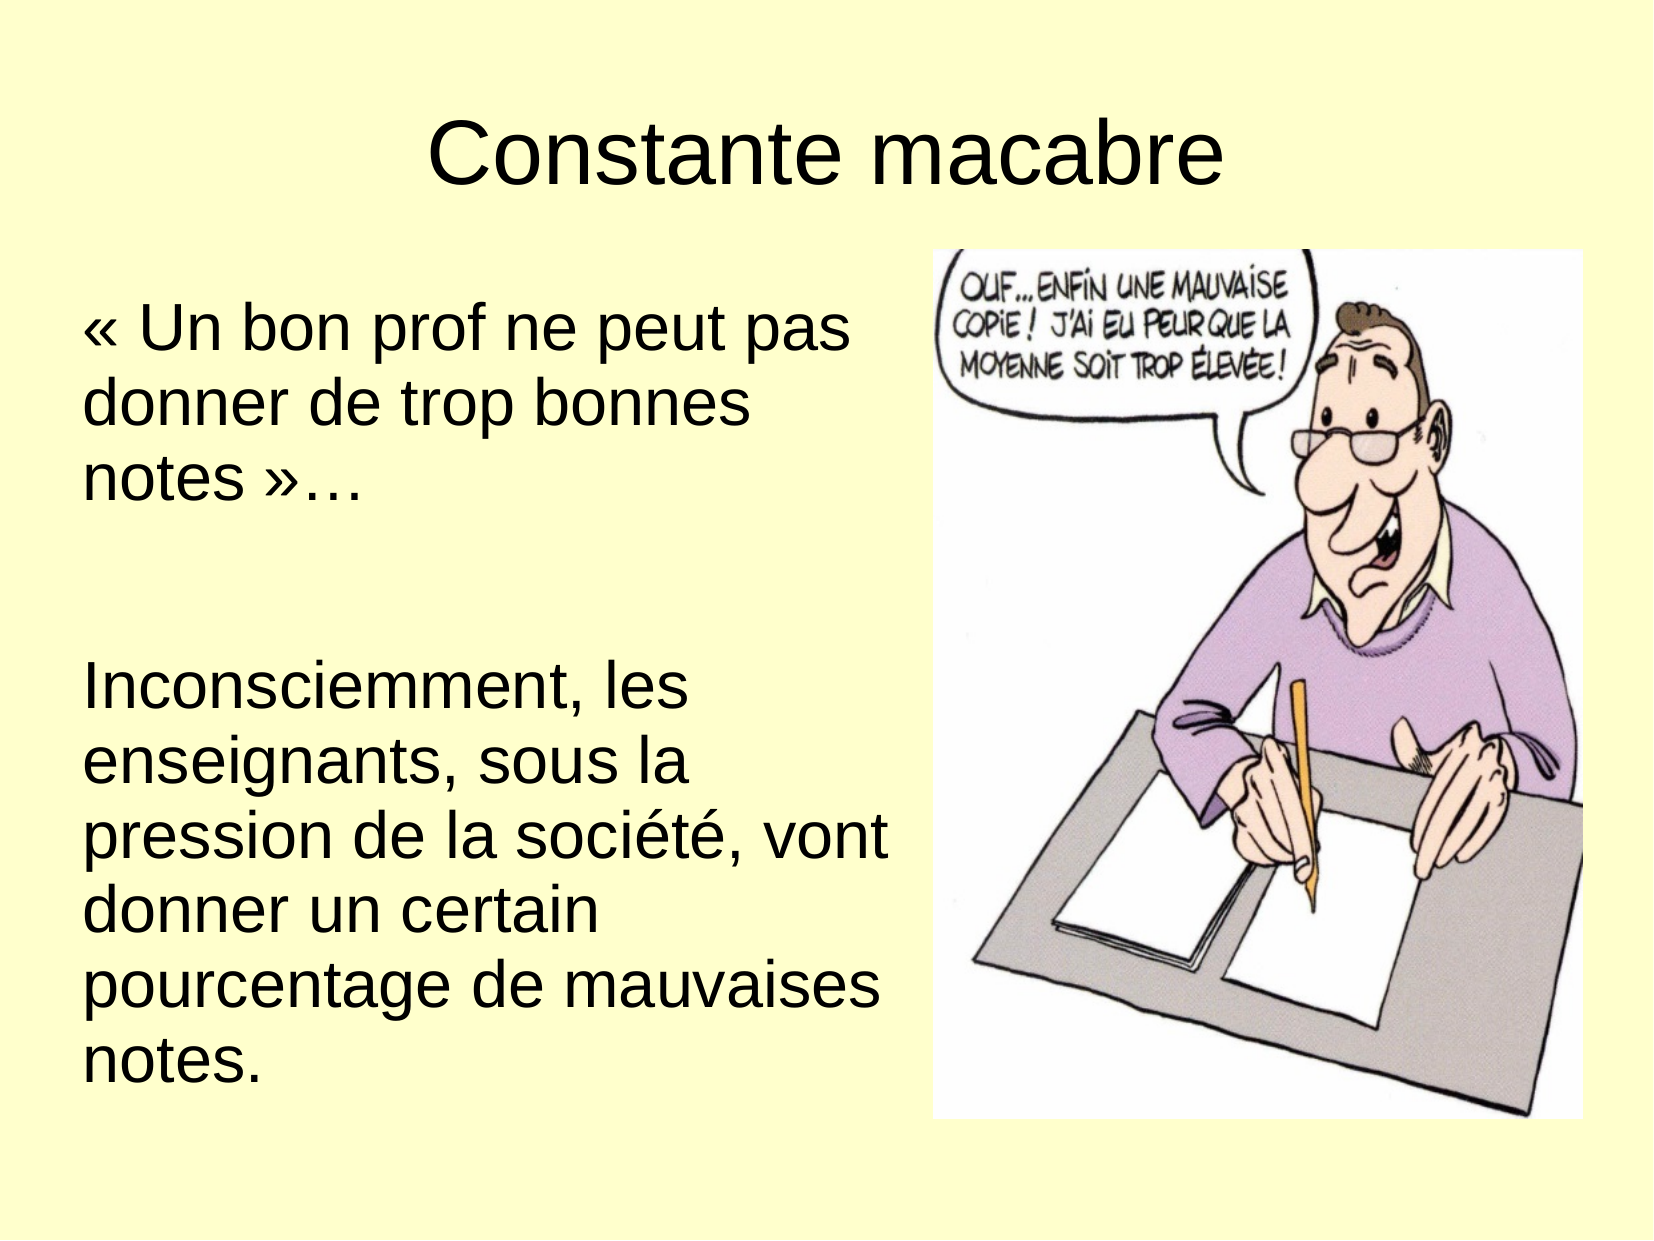

# Constante macabre
« Un bon prof ne peut pas donner de trop bonnes notes »…
Inconsciemment, les enseignants, sous la pression de la société, vont donner un certain pourcentage de mauvaises notes.